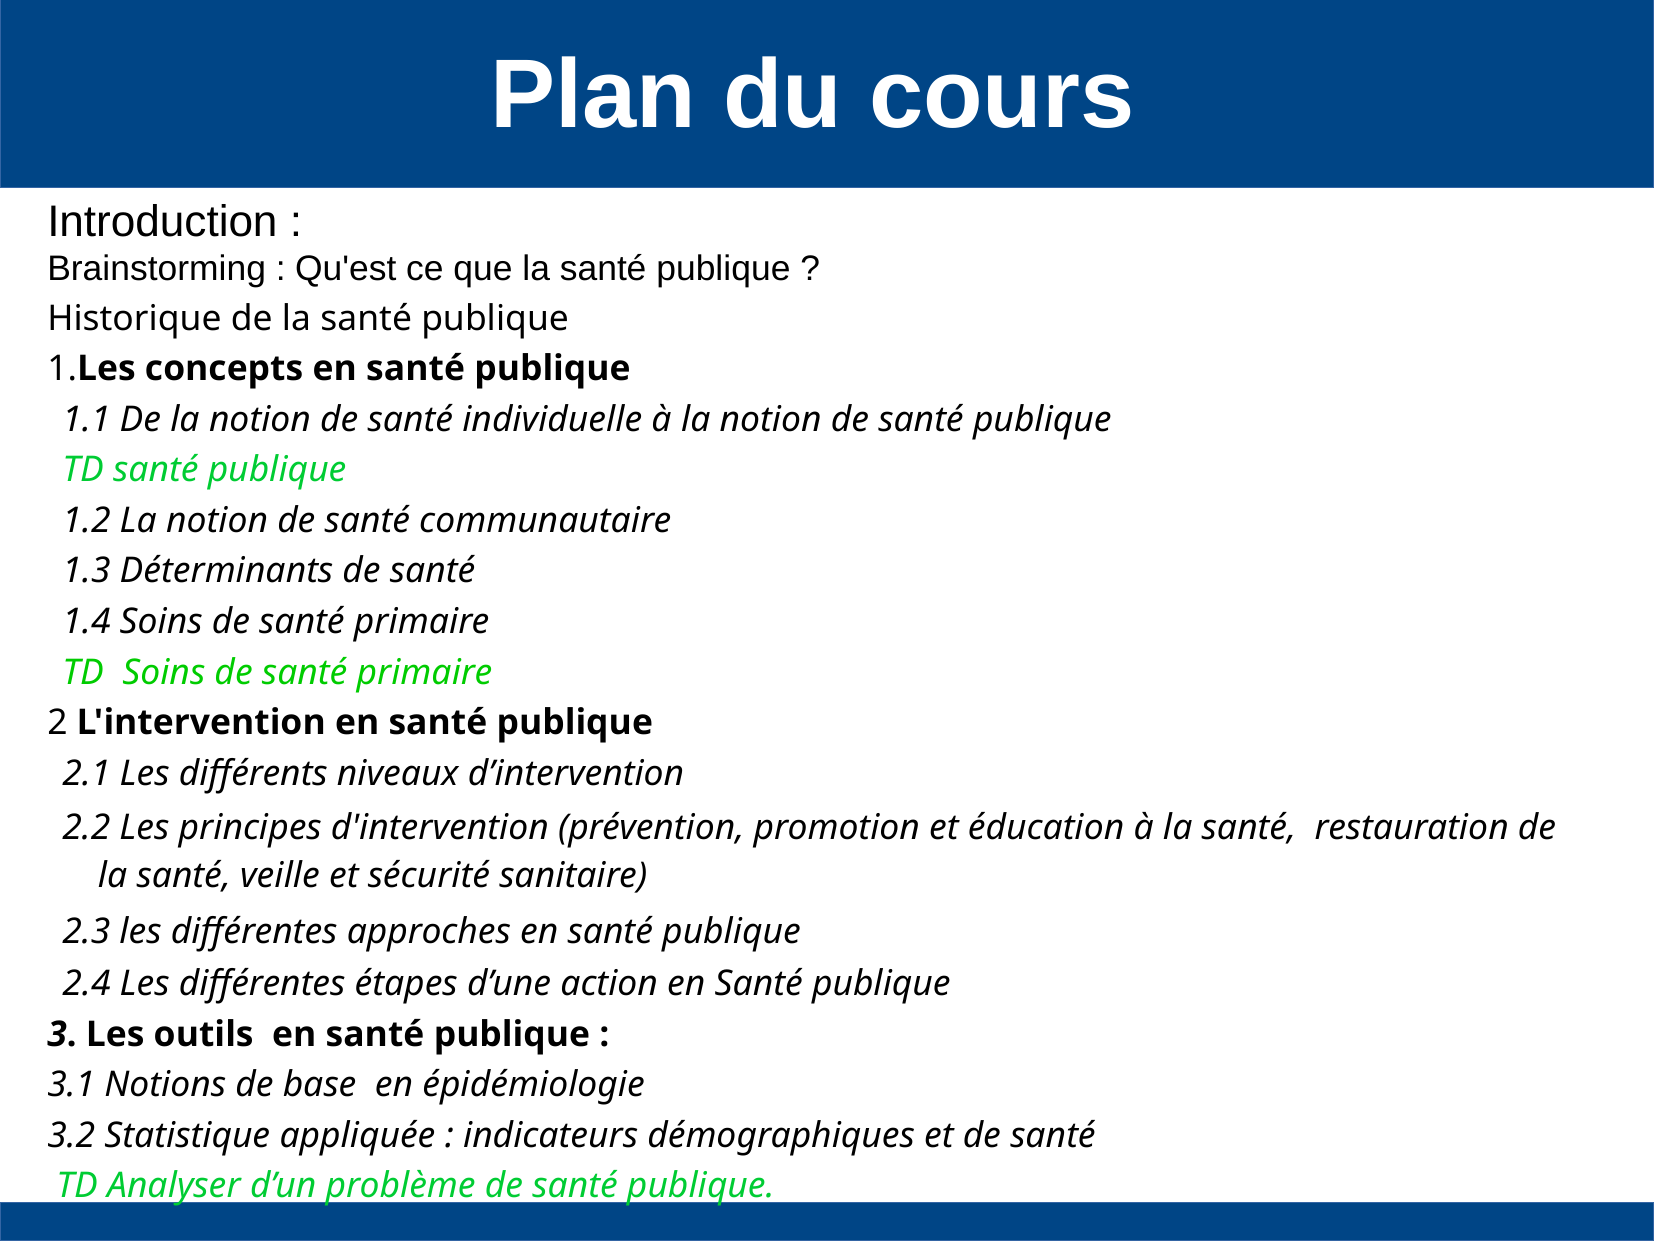

# Plan du cours
Introduction :
Brainstorming : Qu'est ce que la santé publique ?
Historique de la santé publique
1.Les concepts en santé publique
1.1 De la notion de santé individuelle à la notion de santé publique
TD santé publique
1.2 La notion de santé communautaire
1.3 Déterminants de santé
1.4 Soins de santé primaire
TD Soins de santé primaire
2 L'intervention en santé publique
2.1 Les différents niveaux d’intervention
2.2 Les principes d'intervention (prévention, promotion et éducation à la santé, restauration de la santé, veille et sécurité sanitaire)
2.3 les différentes approches en santé publique
2.4 Les différentes étapes d’une action en Santé publique
3. Les outils  en santé publique :
3.1 Notions de base en épidémiologie
3.2 Statistique appliquée : indicateurs démographiques et de santé
 TD Analyser d’un problème de santé publique.